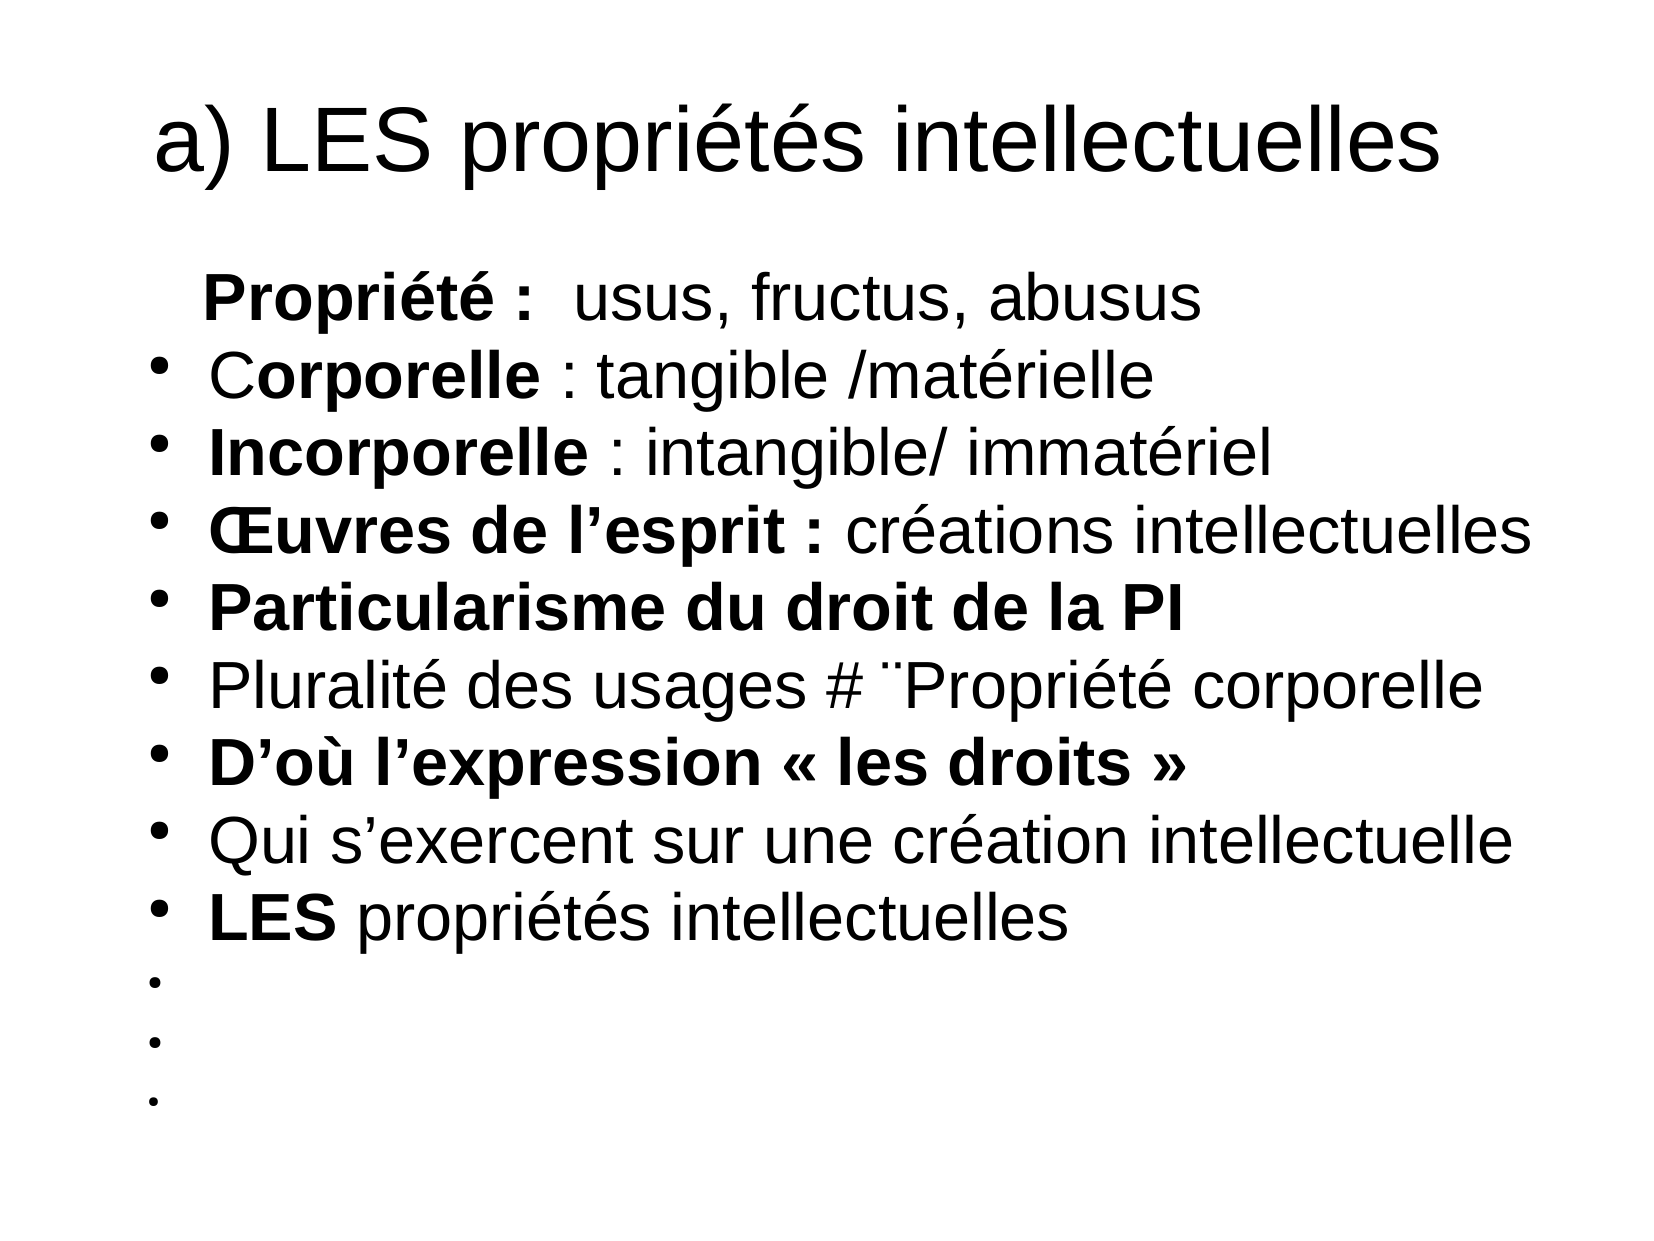

# a) LES propriétés intellectuelles
 Propriété : usus, fructus, abusus
 Corporelle : tangible /matérielle
 Incorporelle : intangible/ immatériel
 Œuvres de l’esprit : créations intellectuelles
 Particularisme du droit de la PI
 Pluralité des usages # ¨Propriété corporelle
 D’où l’expression « les droits »
 Qui s’exercent sur une création intellectuelle
 LES propriétés intellectuelles